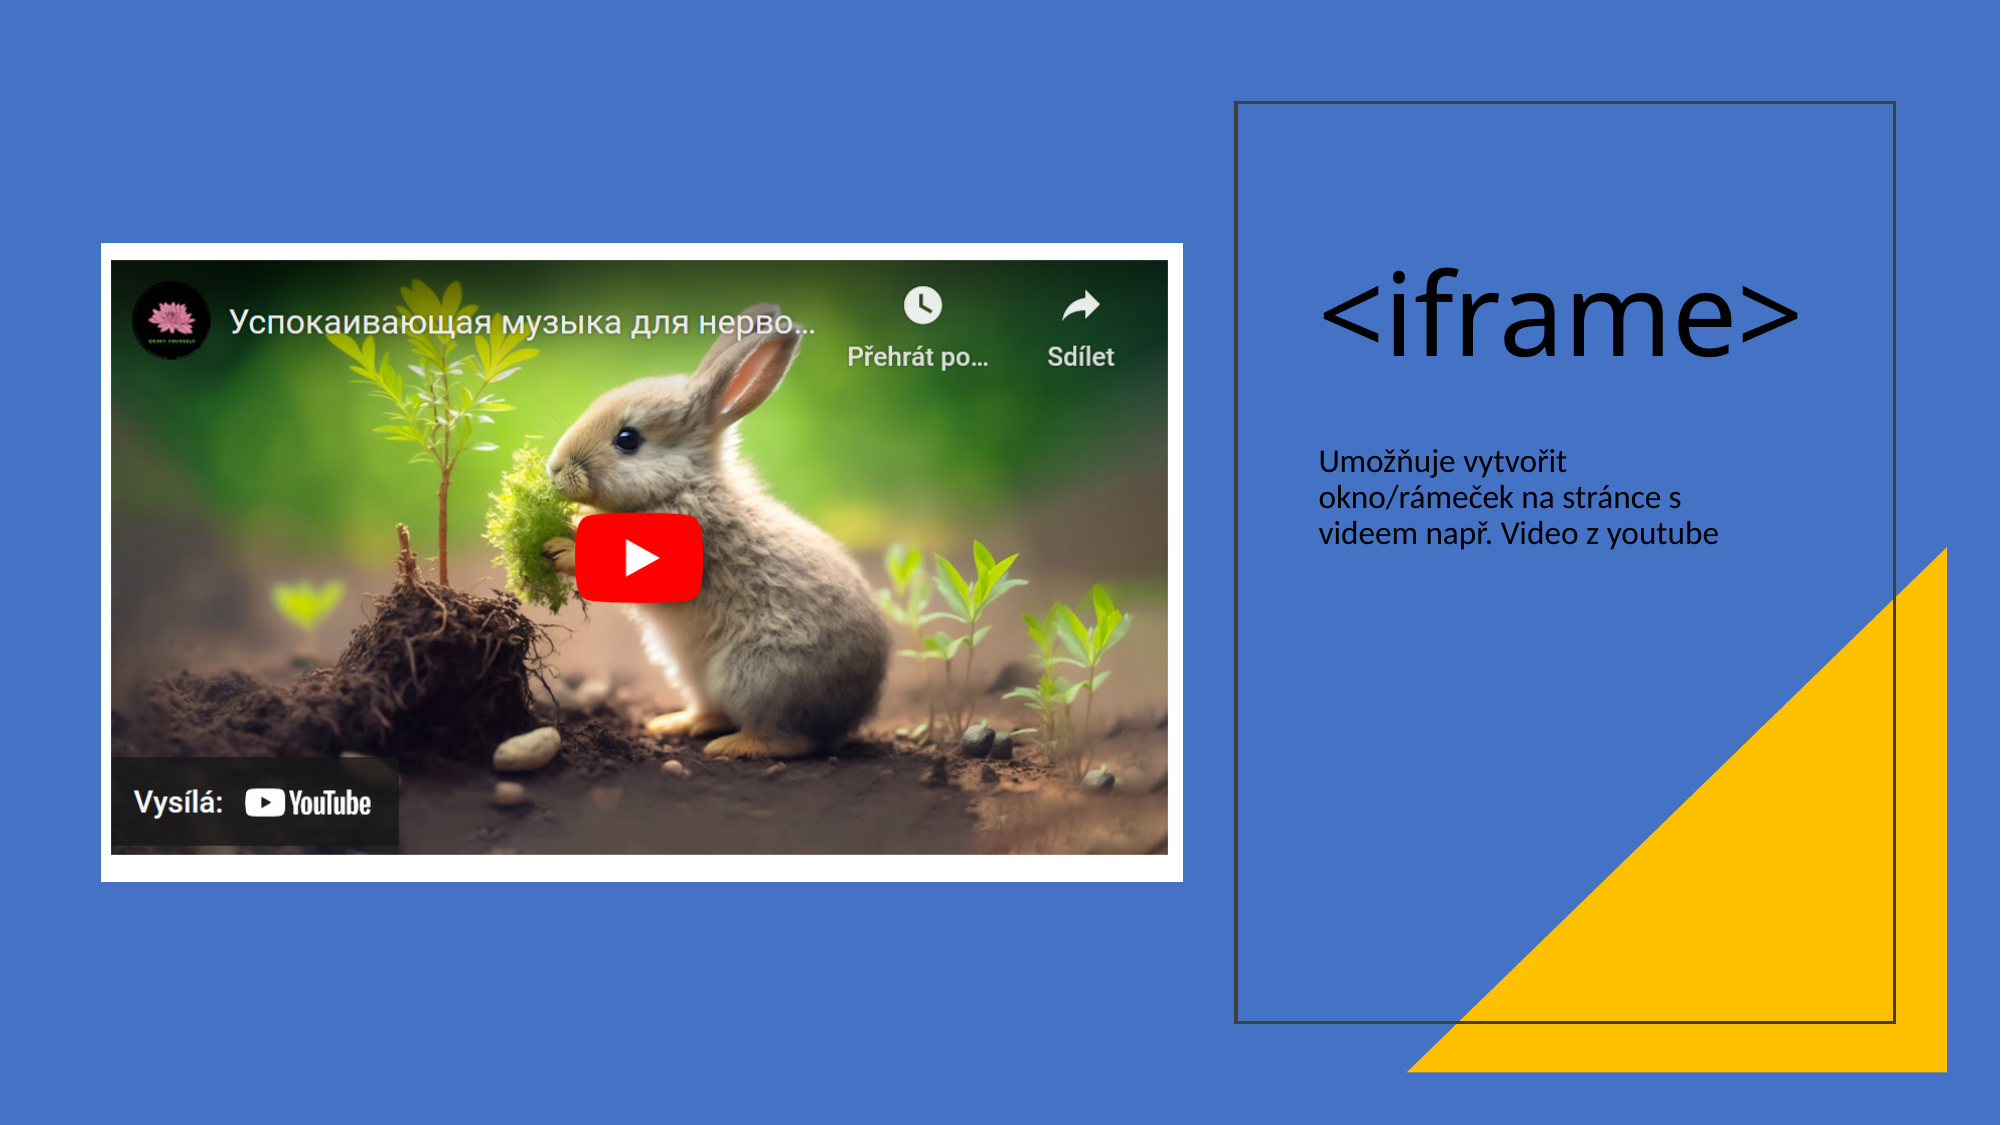

# <iframe>
Umožňuje vytvořit okno/rámeček na stránce s videem např. Video z youtube